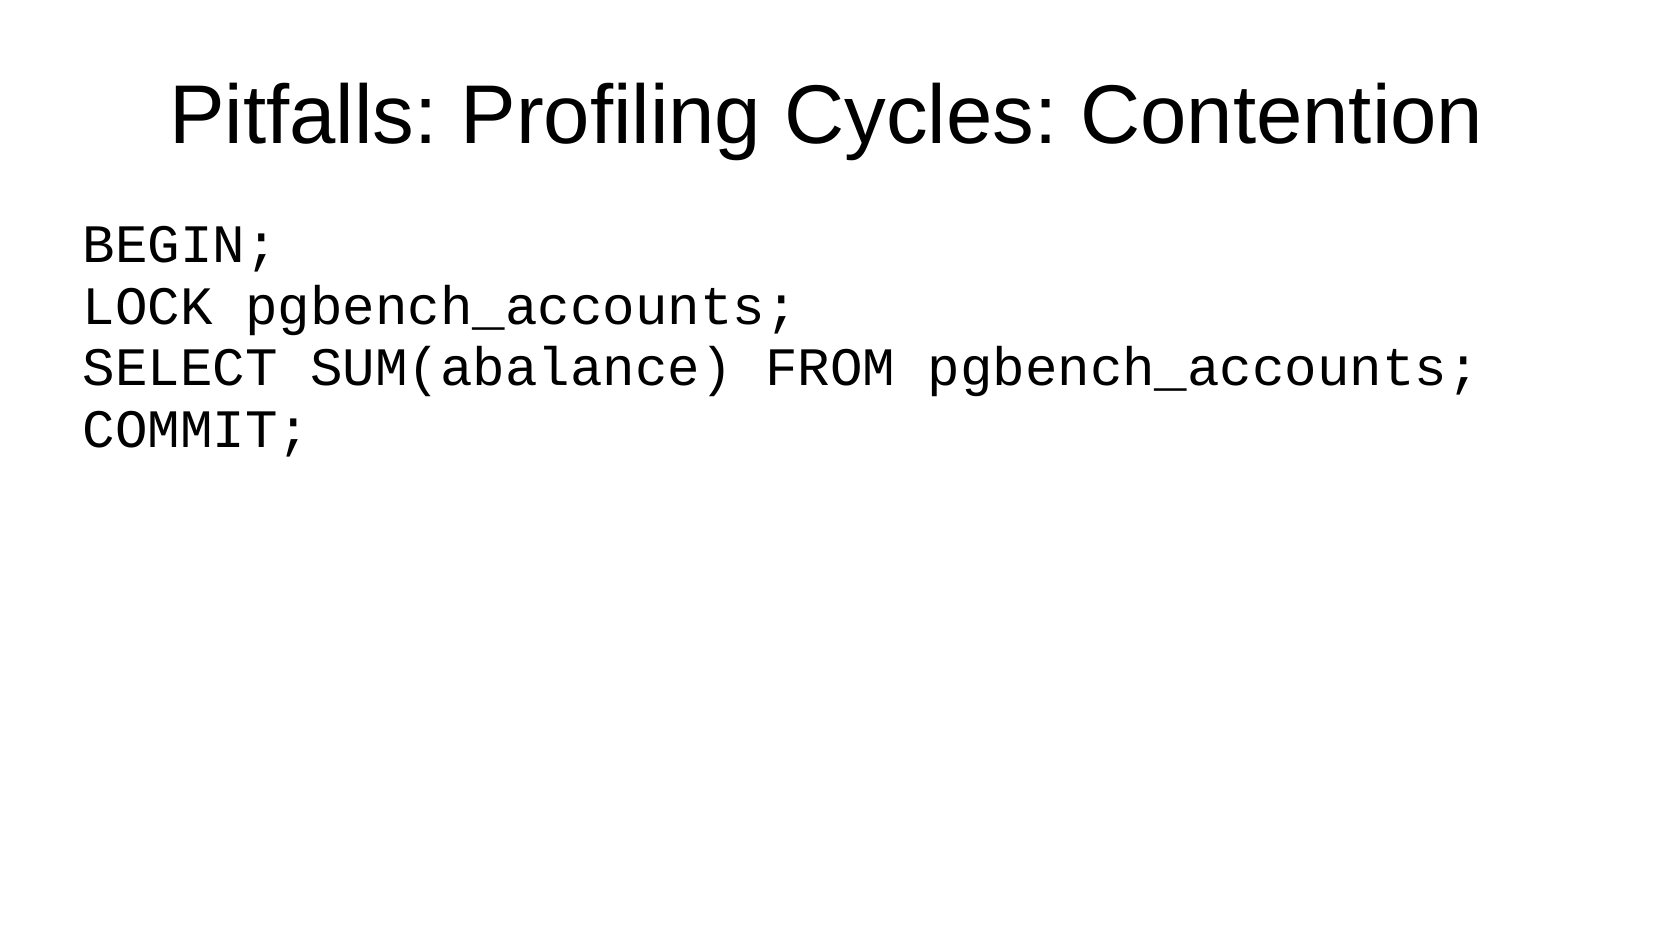

# Pitfalls: Profiling Cycles: Contention
BEGIN;
LOCK pgbench_accounts;
SELECT SUM(abalance) FROM pgbench_accounts;
COMMIT;